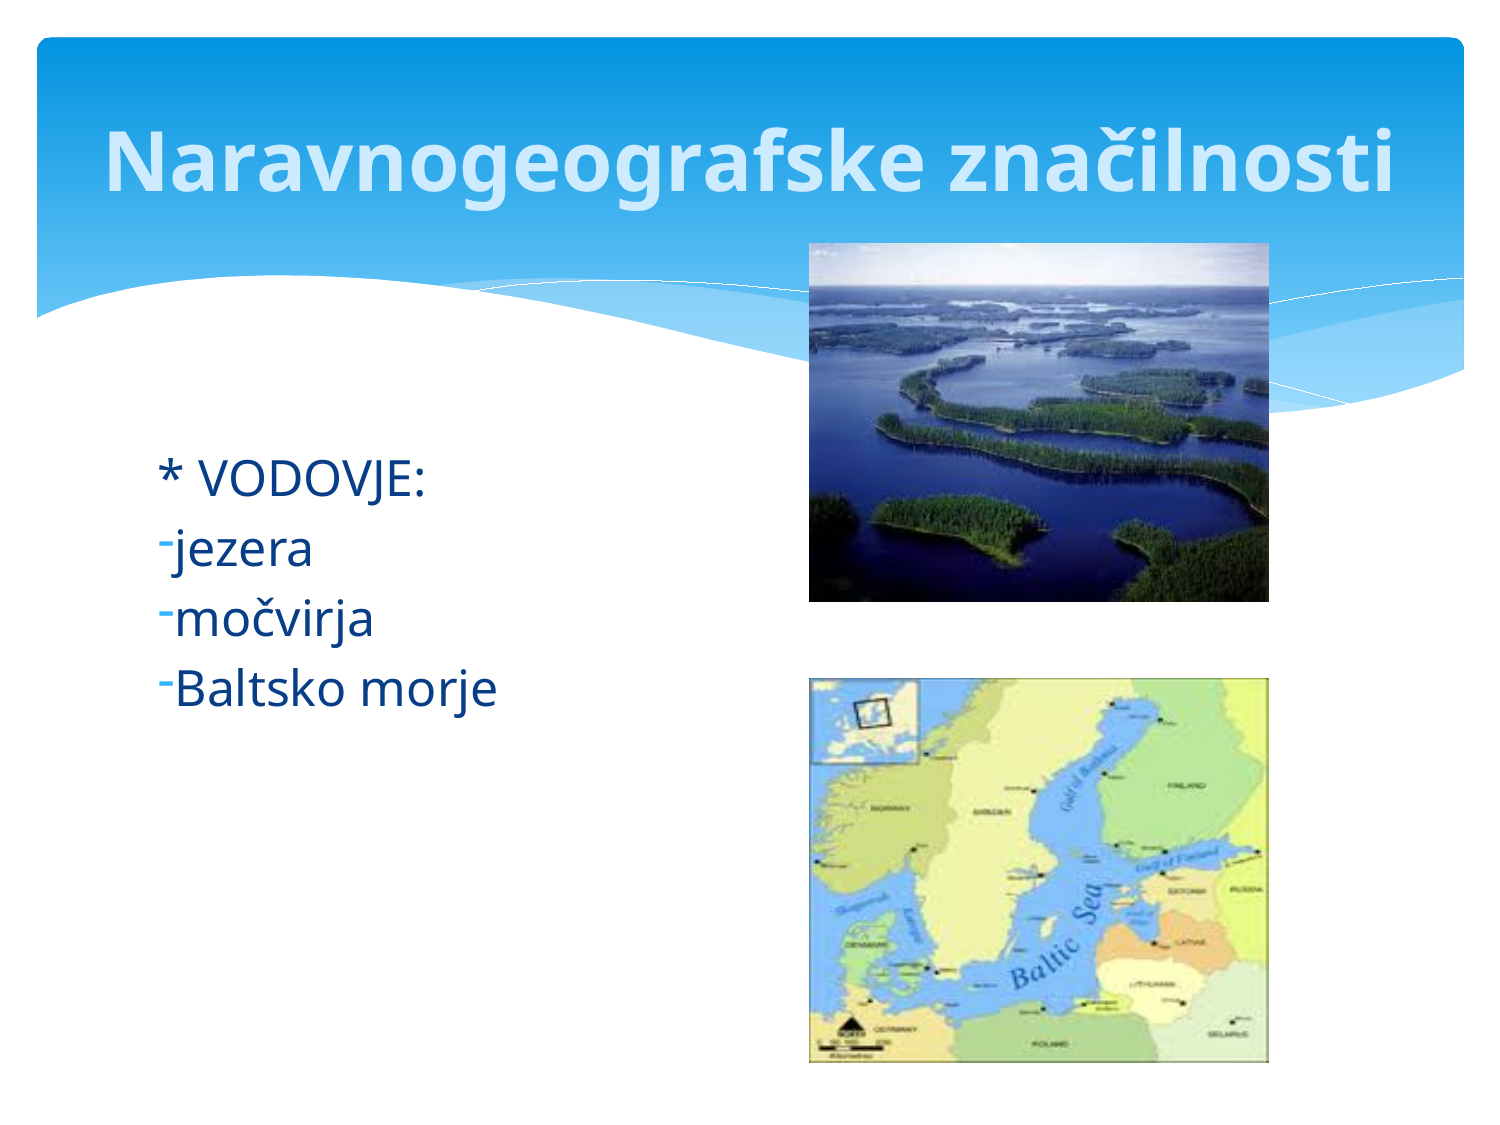

Naravnogeografske značilnosti
# * VODOVJE:
jezera
močvirja
Baltsko morje